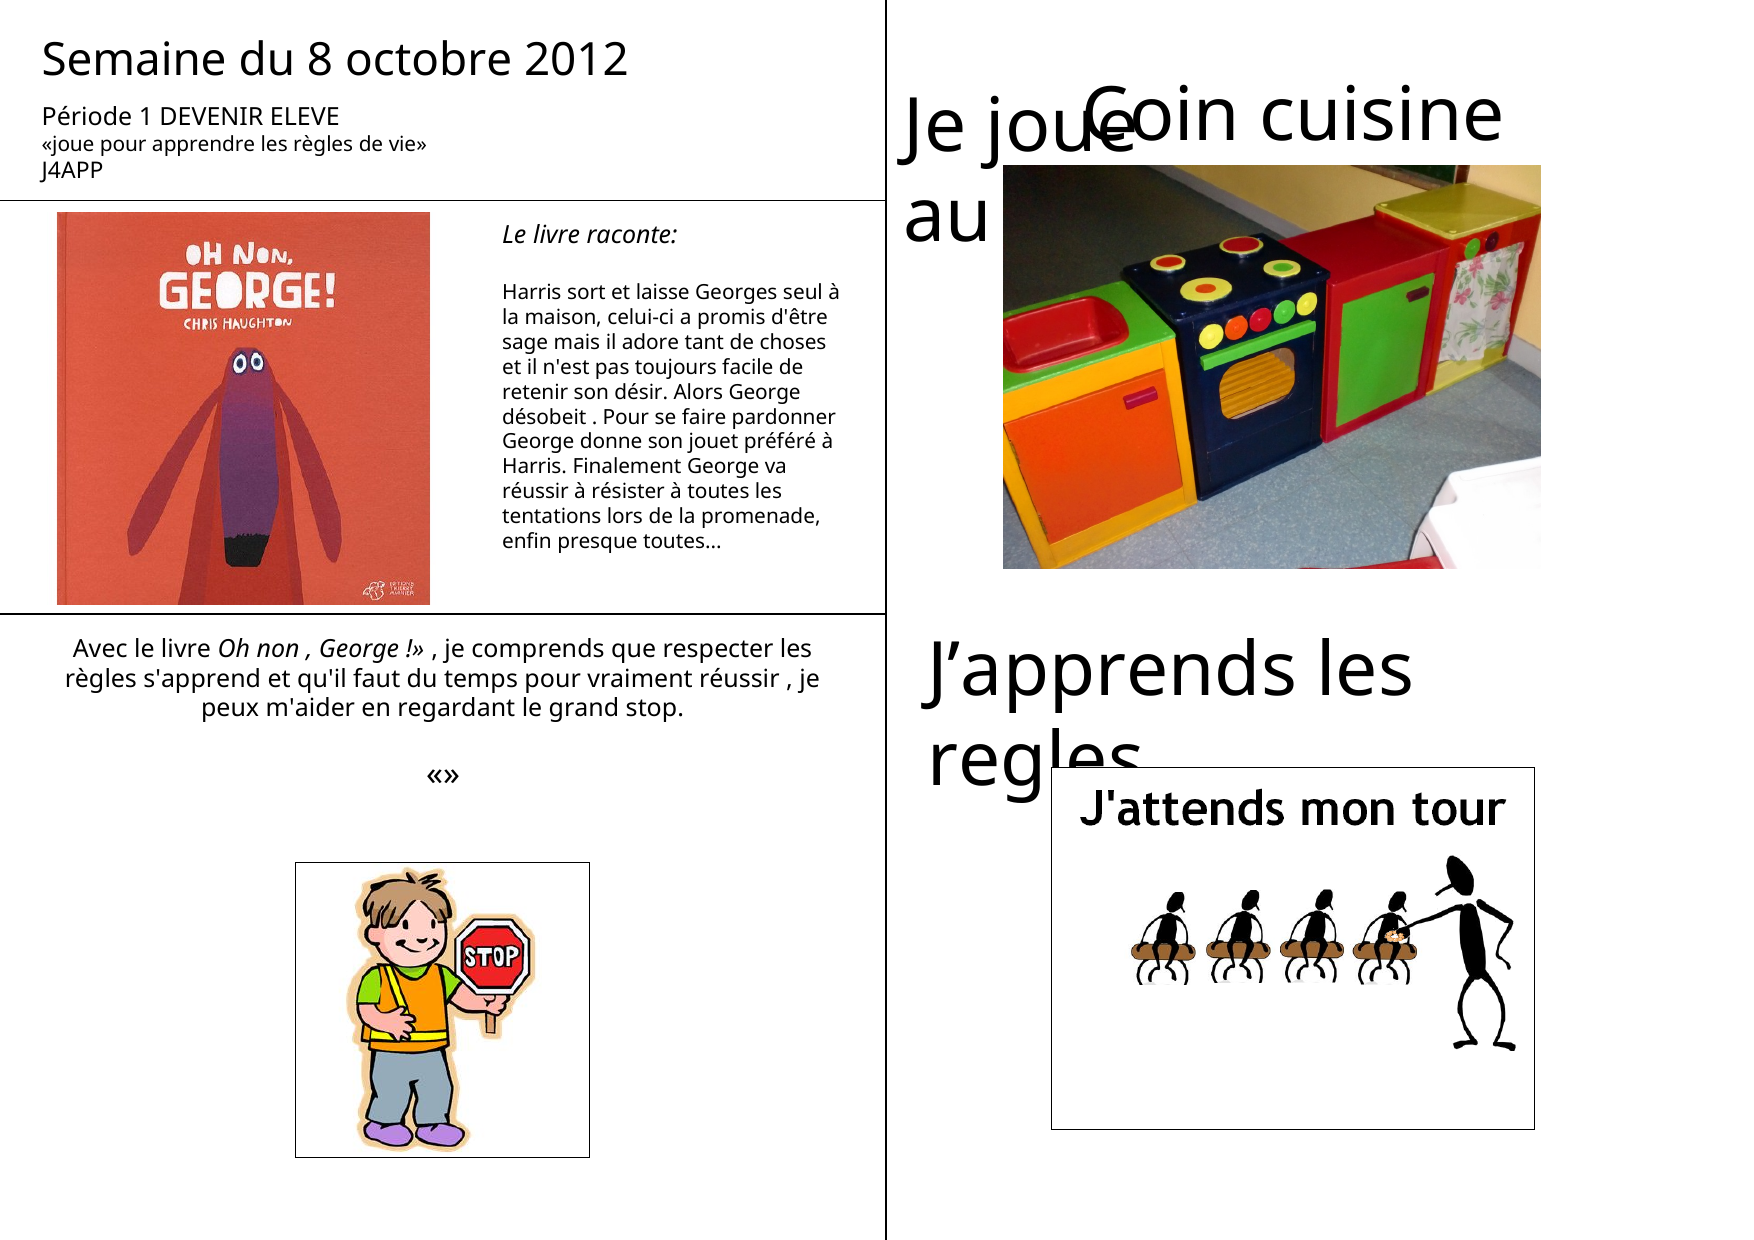

Semaine du 8 octobre 2012
Coin cuisine
Je joue au
Période 1 DEVENIR ELEVE
«joue pour apprendre les règles de vie»
J4APP
Le livre raconte:
Harris sort et laisse Georges seul à la maison, celui-ci a promis d'être sage mais il adore tant de choses et il n'est pas toujours facile de retenir son désir. Alors George désobeit . Pour se faire pardonner George donne son jouet préféré à Harris. Finalement George va réussir à résister à toutes les tentations lors de la promenade, enfin presque toutes...
J’apprends les regles
Avec le livre Oh non , George !» , je comprends que respecter les règles s'apprend et qu'il faut du temps pour vraiment réussir , je peux m'aider en regardant le grand stop.
«»